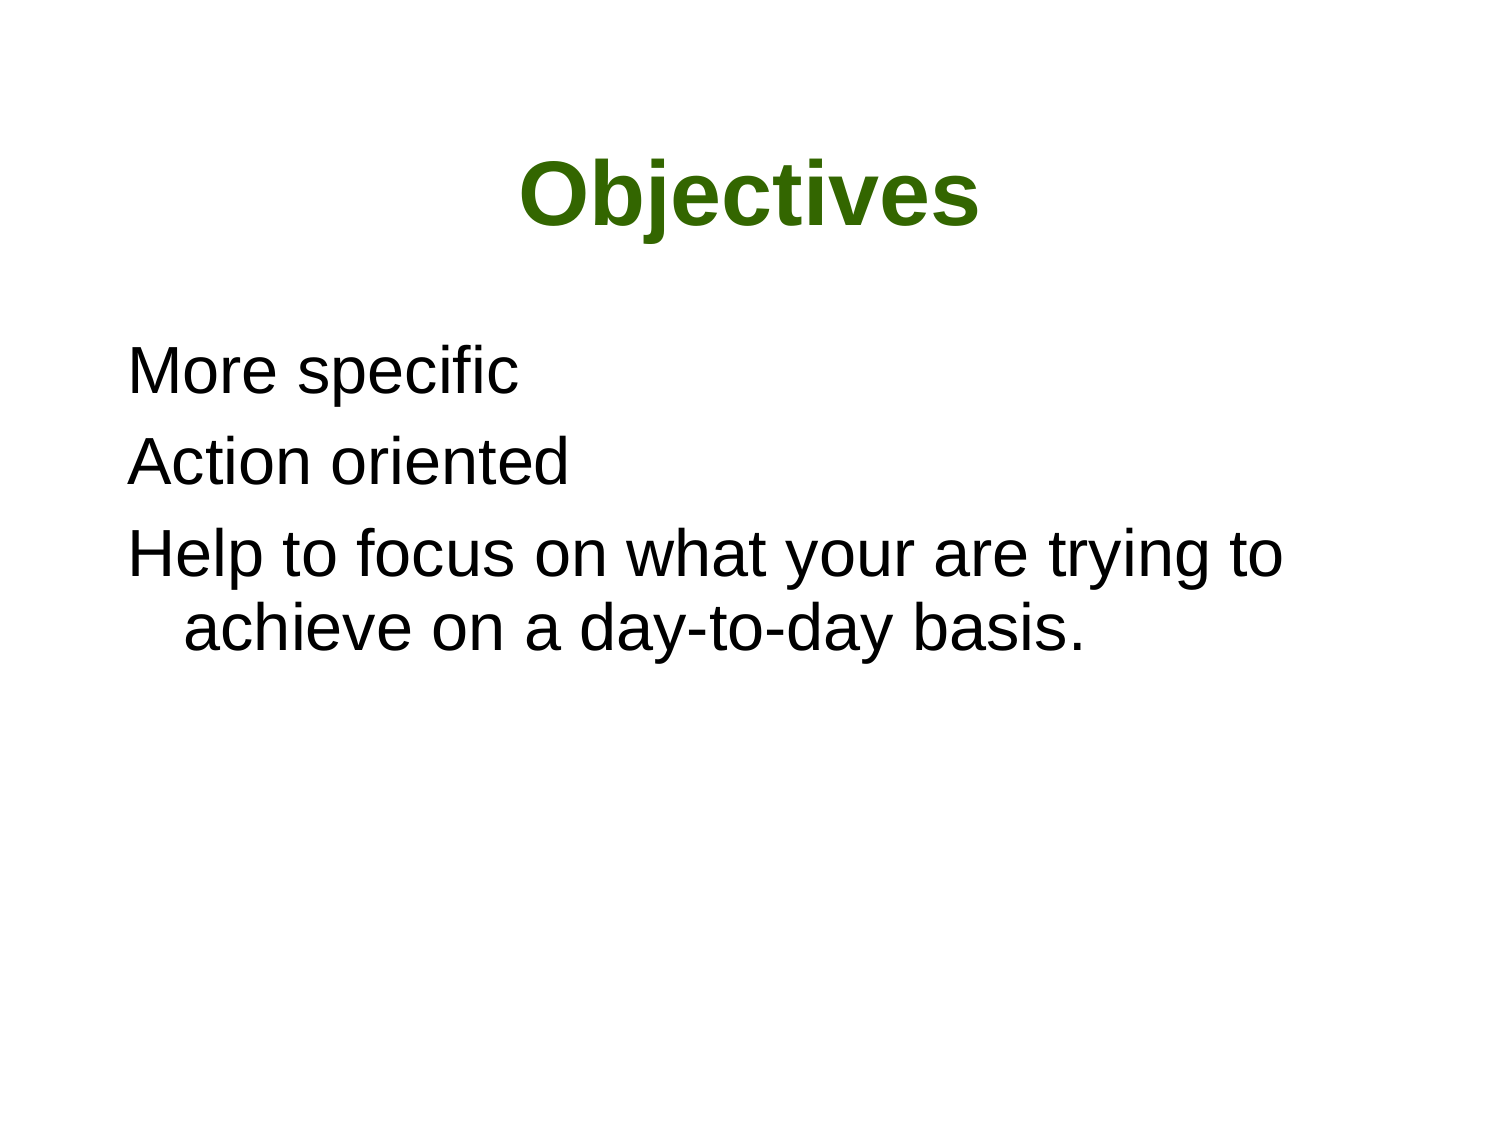

# Objectives
More specific
Action oriented
Help to focus on what your are trying to achieve on a day-to-day basis.